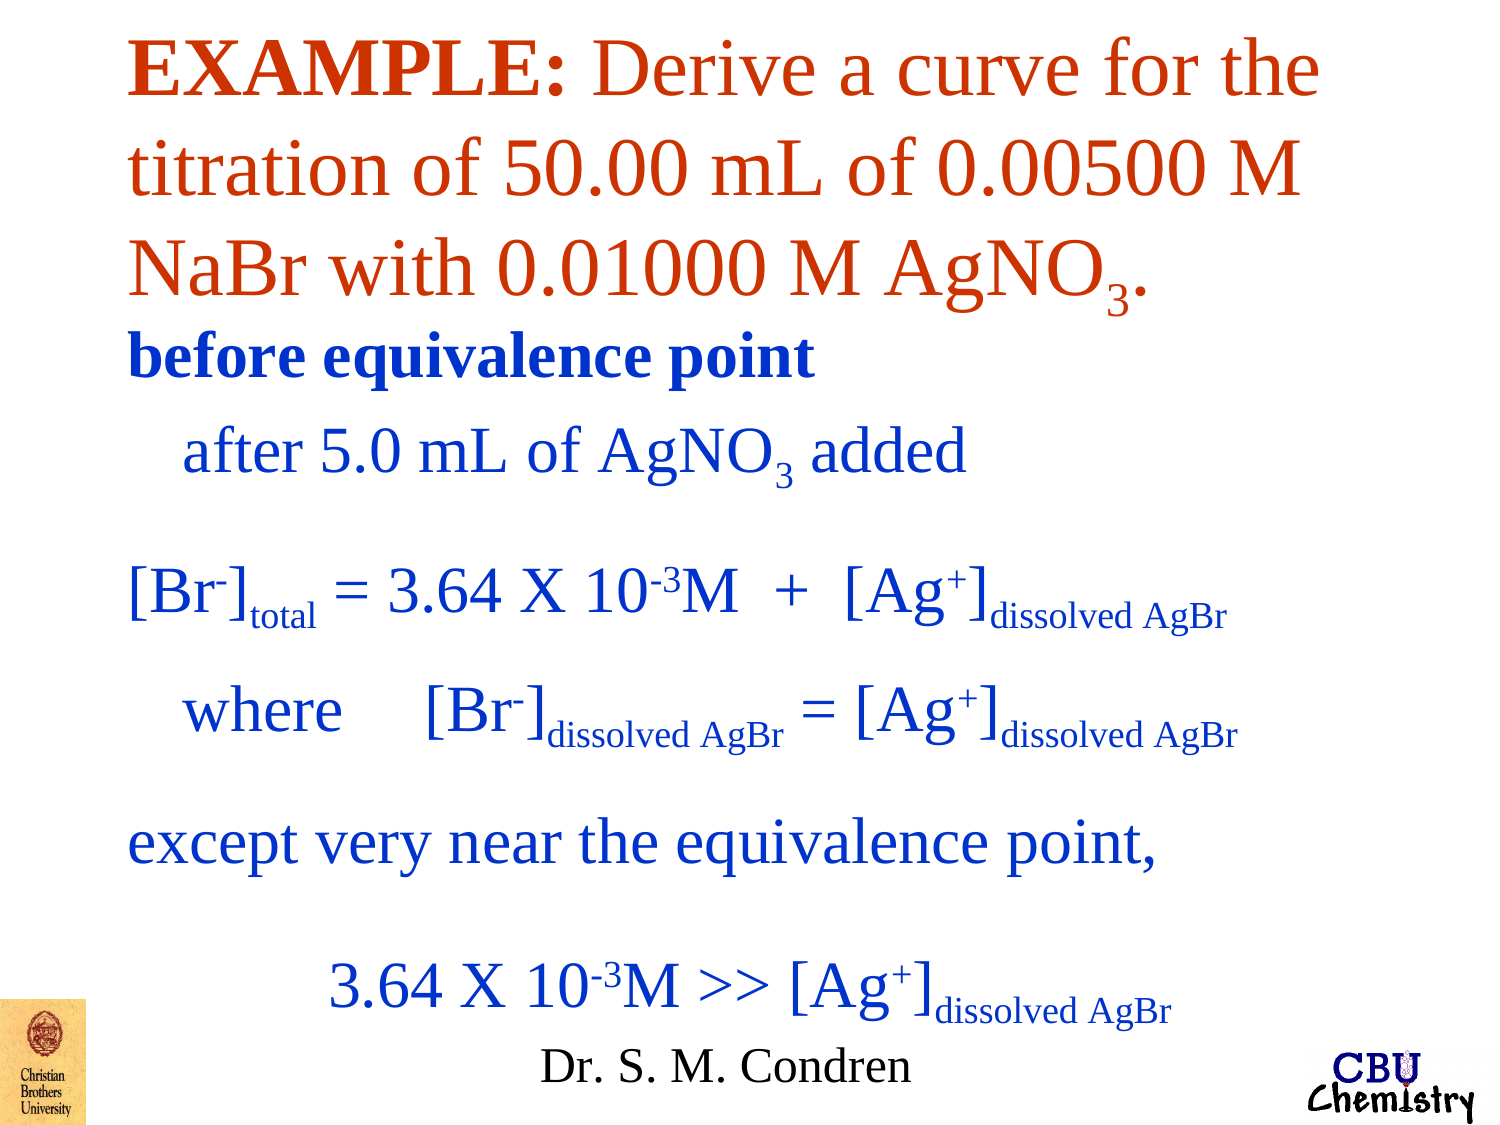

# EXAMPLE: Derive a curve for the titration of 50.00 mL of 0.00500 M NaBr with 0.01000 M AgNO3.
before equivalence point
	after 5.0 mL of AgNO3 added
[Br-]total = 3.64 X 10-3M + [Ag+]dissolved AgBr
	where	[Br-]dissolved AgBr = [Ag+]dissolved AgBr
except very near the equivalence point,
3.64 X 10-3M >> [Ag+]dissolved AgBr